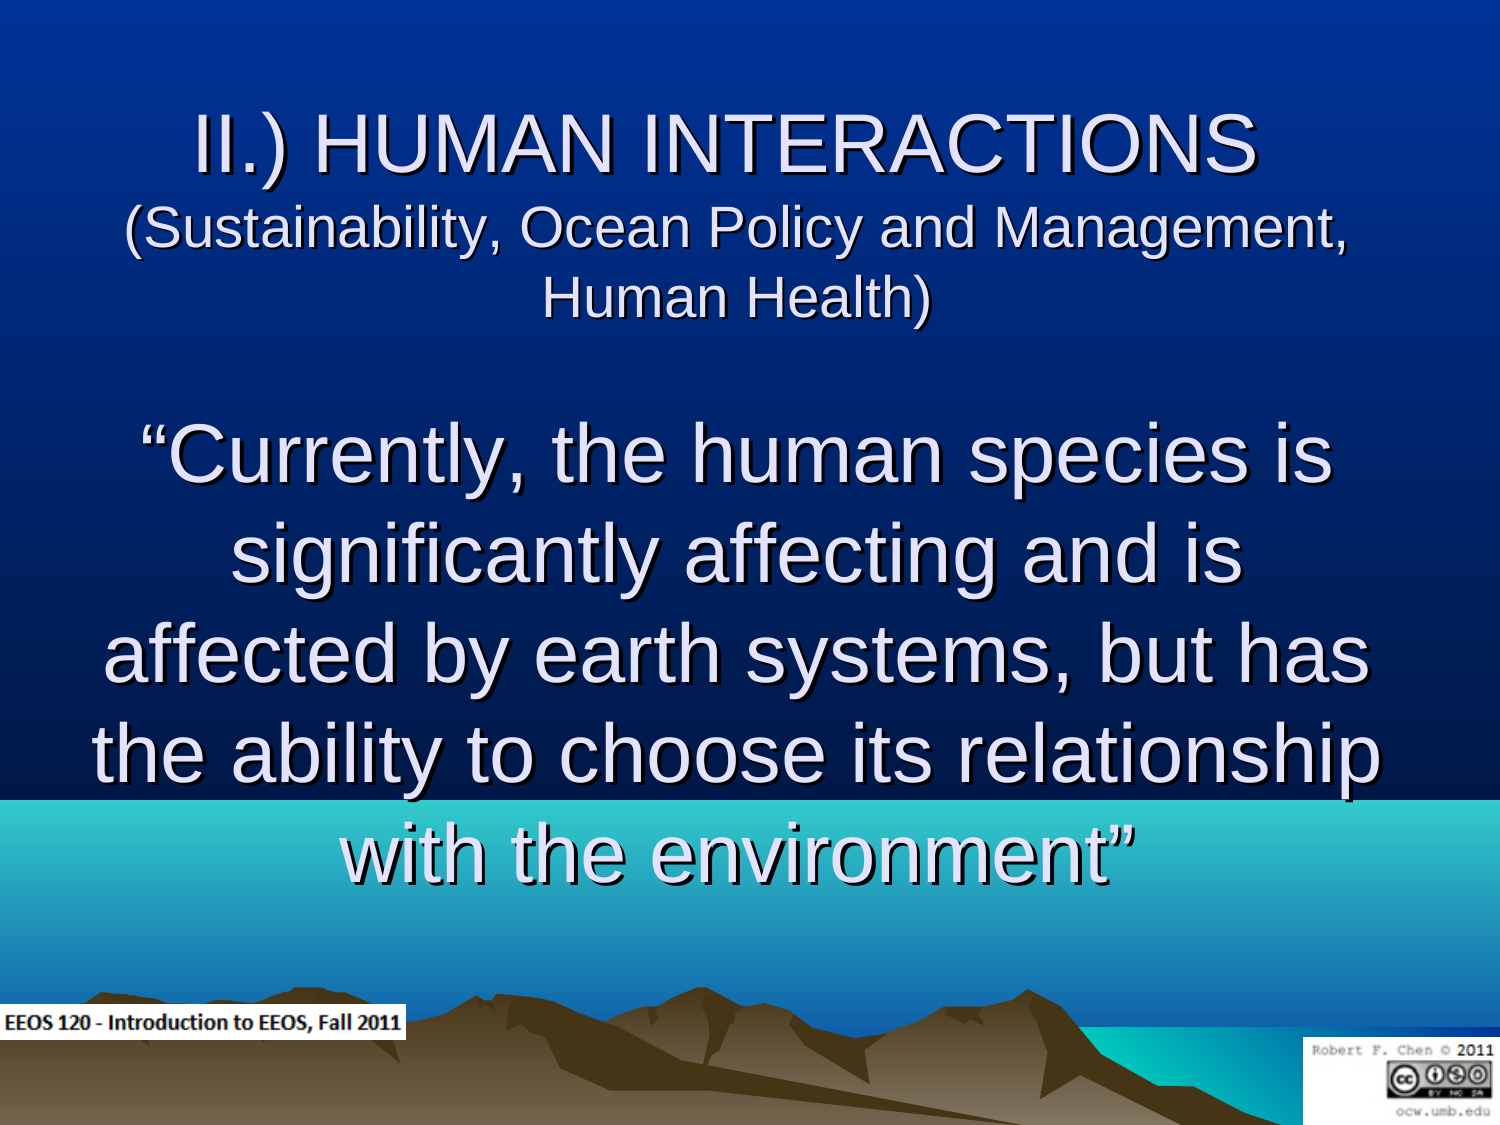

# II.) HUMAN INTERACTIONS (Sustainability, Ocean Policy and Management, Human Health) “Currently, the human species is significantly affecting and is affected by earth systems, but has the ability to choose its relationship with the environment”